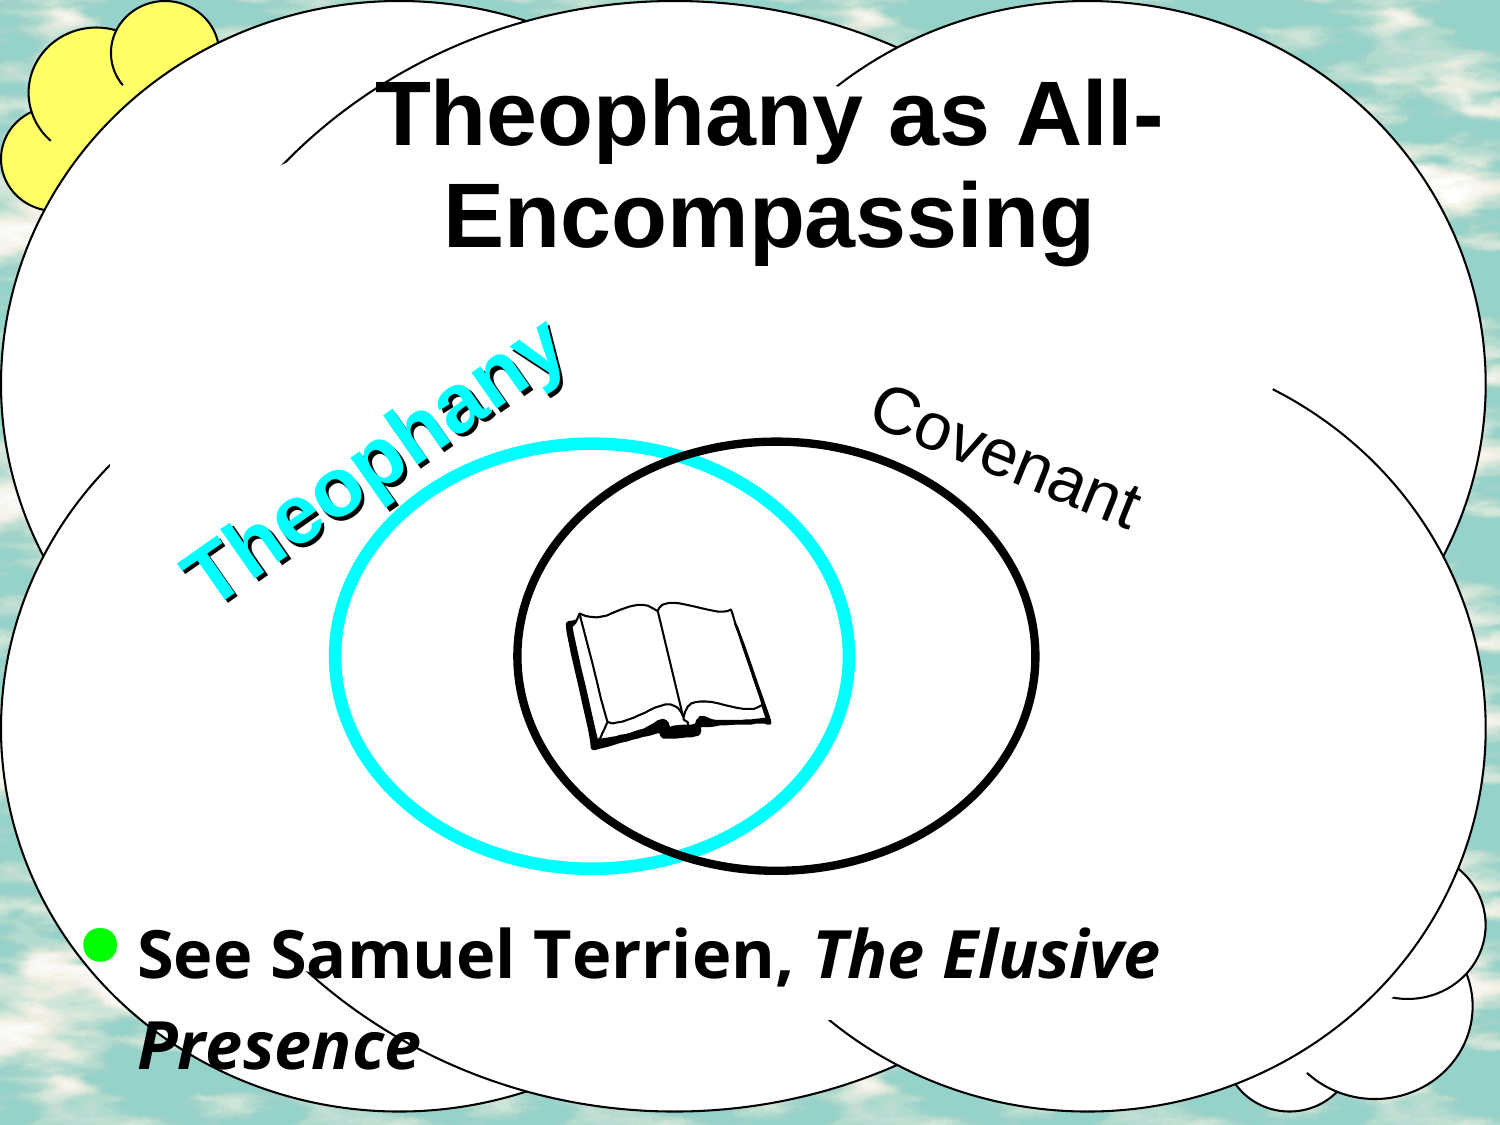

# Theophany as All-Encompassing
Theophany
Covenant
See Samuel Terrien, The Elusive Presence